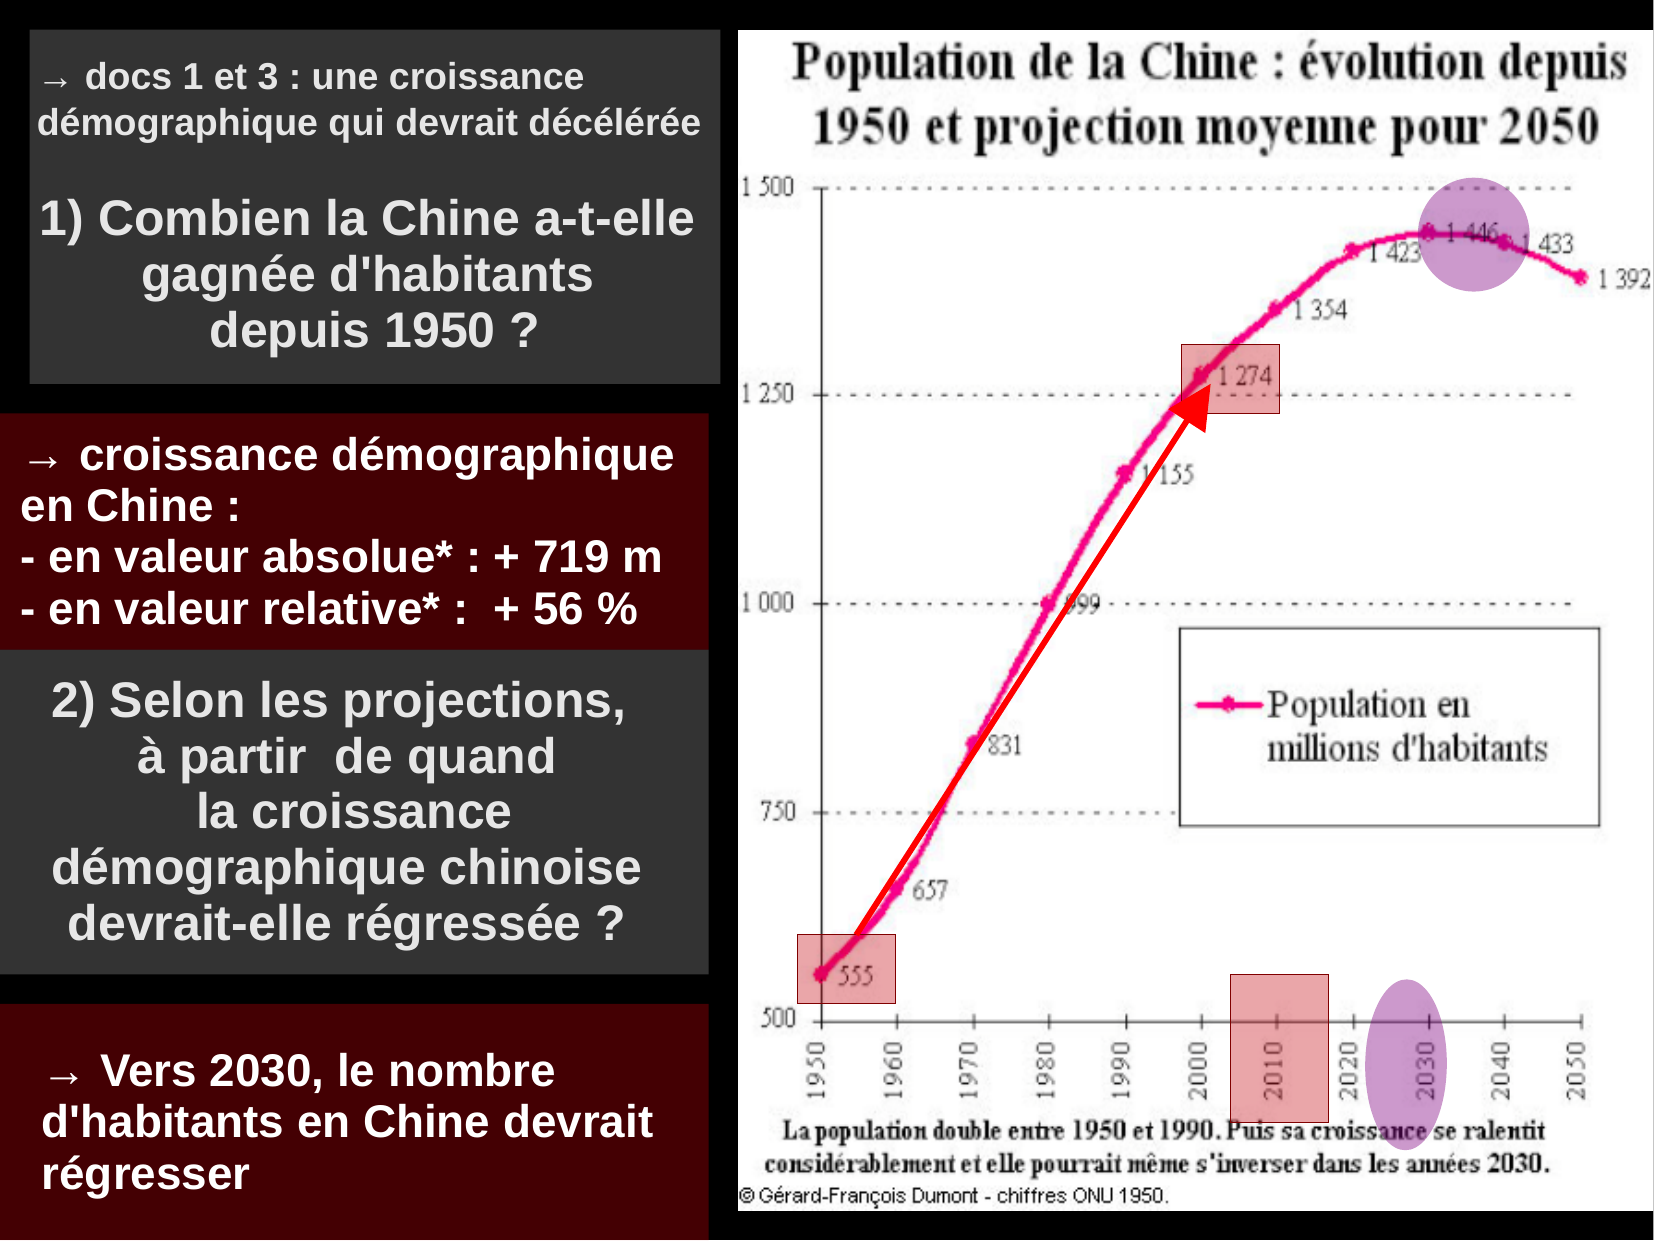

→ docs 1 et 3 : une croissance
démographique qui devrait décélérée
1) Combien la Chine a-t-elle
gagnée d'habitants
depuis 1950 ?
→ croissance démographique
en Chine :
- en valeur absolue* : + 719 m
- en valeur relative* : + 56 %
2) Selon les projections,
à partir de quand
la croissance
démographique chinoise
devrait-elle régressée ?
→ Vers 2030, le nombre
d'habitants en Chine devrait
régresser